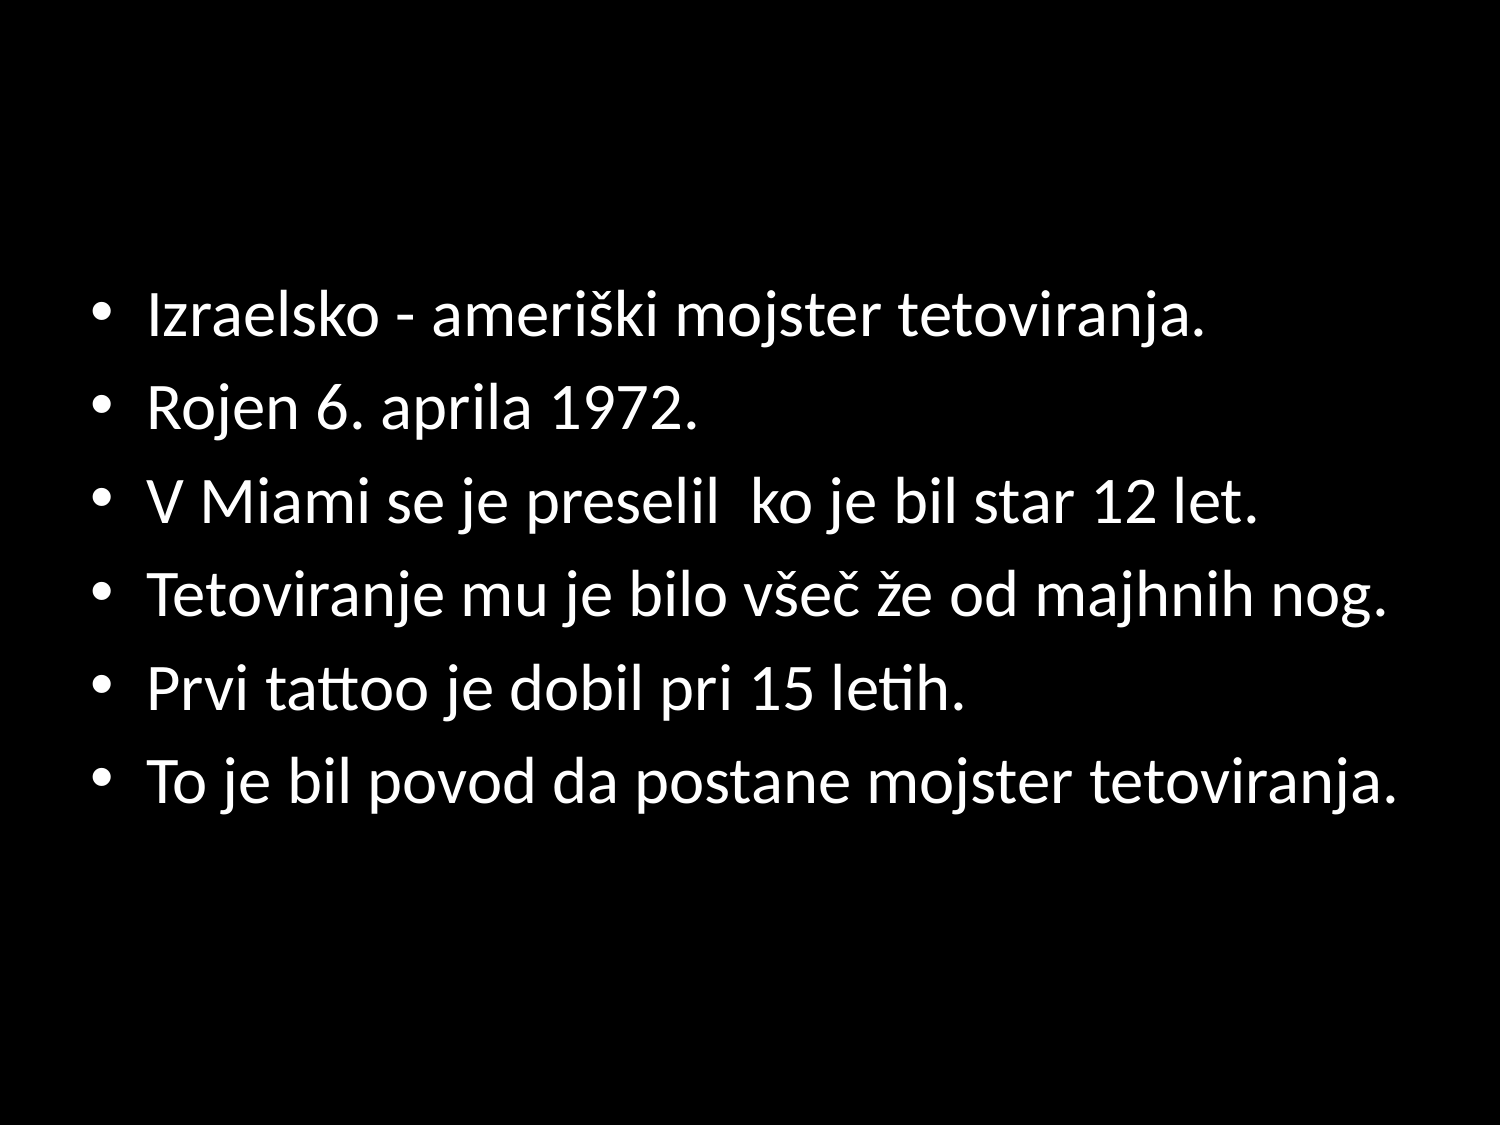

#
Izraelsko - ameriški mojster tetoviranja.
Rojen 6. aprila 1972.
V Miami se je preselil ko je bil star 12 let.
Tetoviranje mu je bilo všeč že od majhnih nog.
Prvi tattoo je dobil pri 15 letih.
To je bil povod da postane mojster tetoviranja.